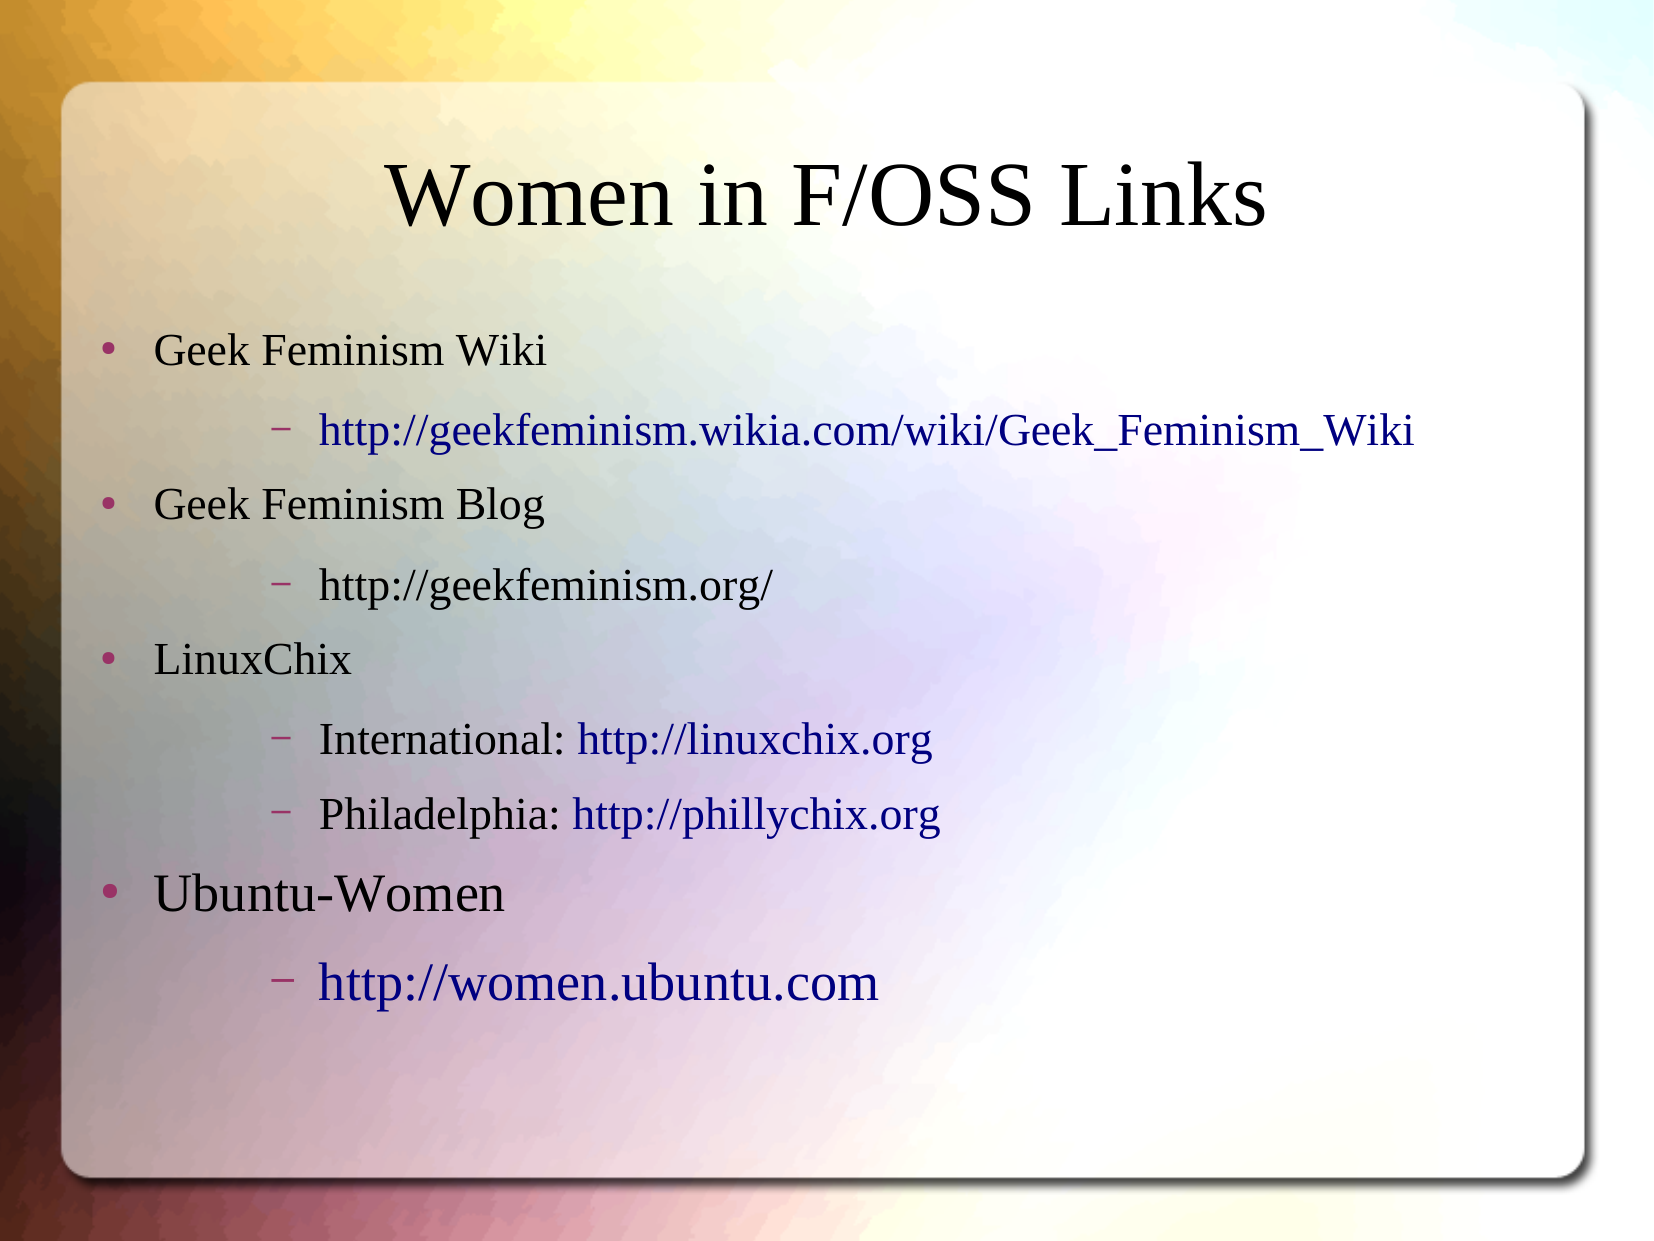

# Women in F/OSS Links
Geek Feminism Wiki
http://geekfeminism.wikia.com/wiki/Geek_Feminism_Wiki
Geek Feminism Blog
http://geekfeminism.org/
LinuxChix
International: http://linuxchix.org
Philadelphia: http://phillychix.org
Ubuntu-Women
http://women.ubuntu.com